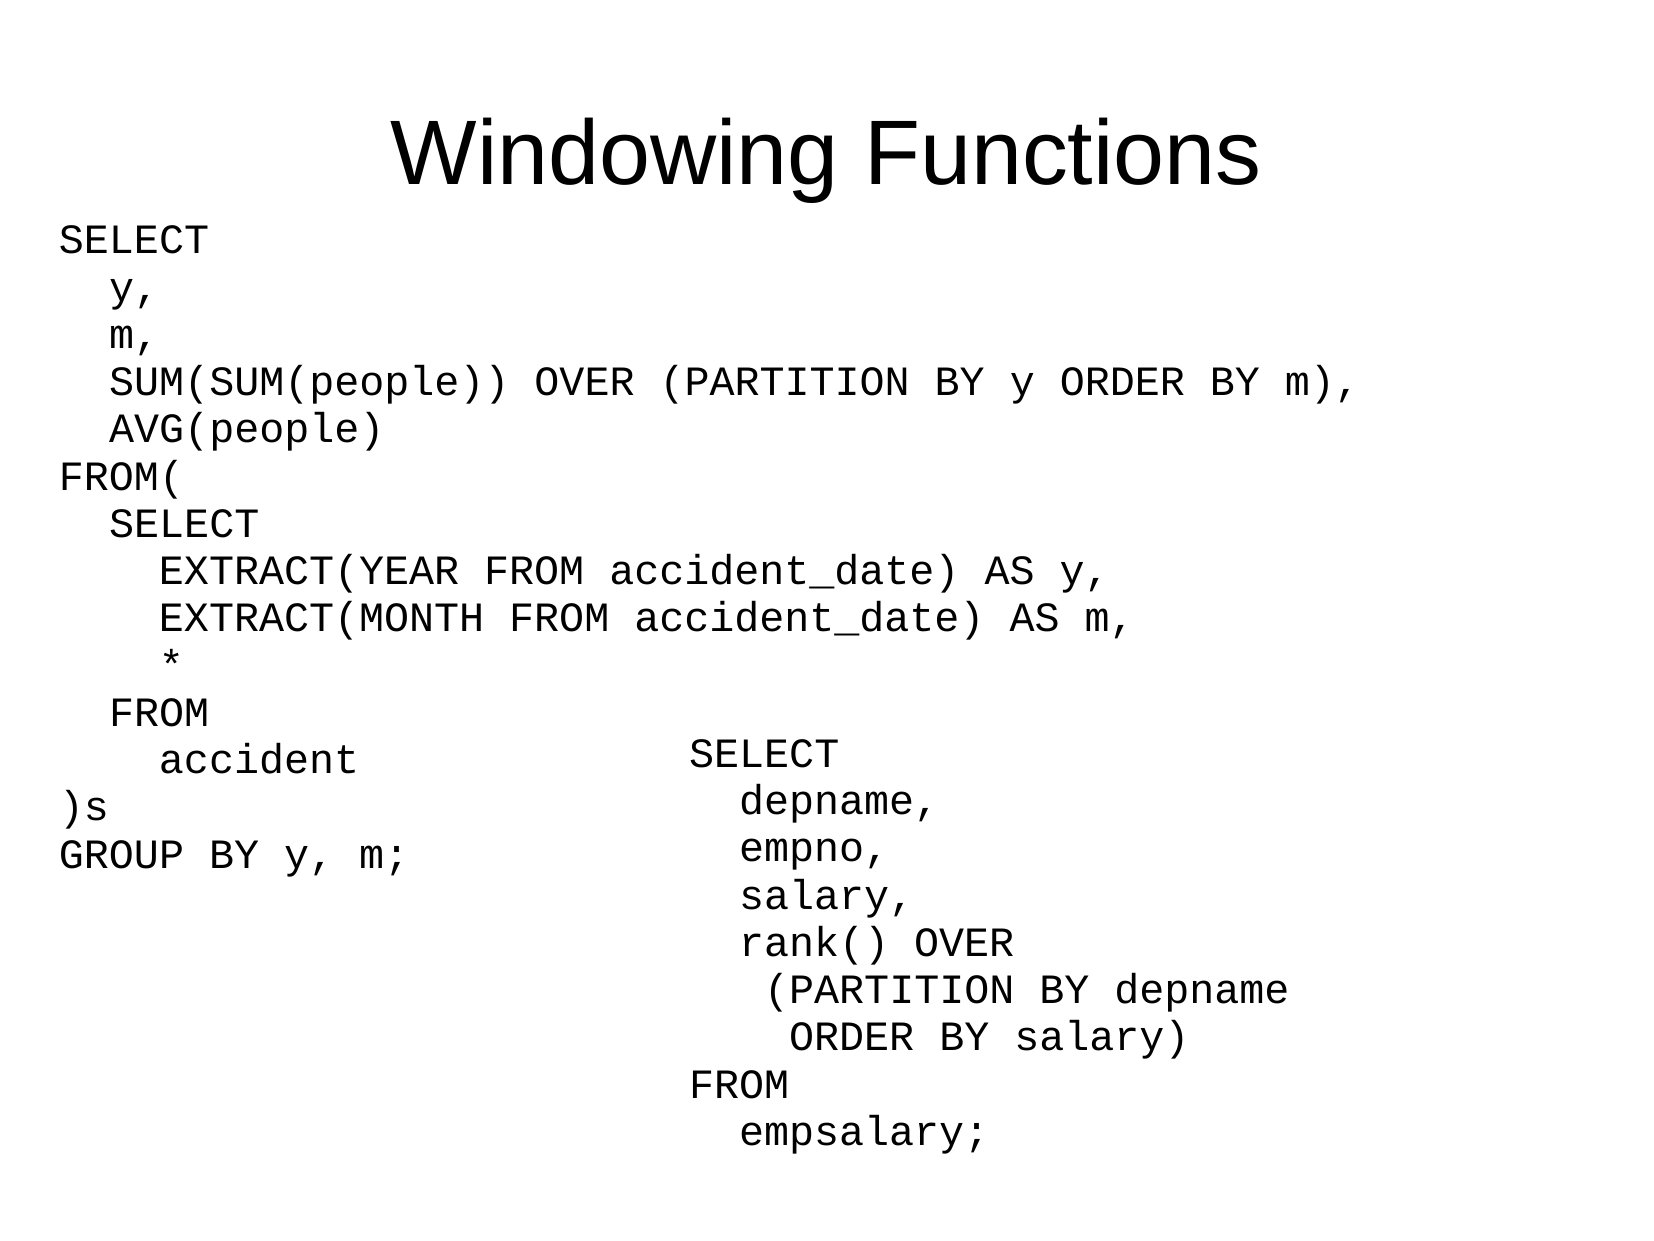

# Windowing Functions
SELECT
 y,
 m,
 SUM(SUM(people)) OVER (PARTITION BY y ORDER BY m),
 AVG(people)
FROM(
 SELECT
 EXTRACT(YEAR FROM accident_date) AS y,
 EXTRACT(MONTH FROM accident_date) AS m,
 *
 FROM
 accident
)s
GROUP BY y, m;
SELECT
 depname,
 empno,
 salary,
 rank() OVER
	(PARTITION BY depname
	 ORDER BY salary)
FROM
 empsalary;